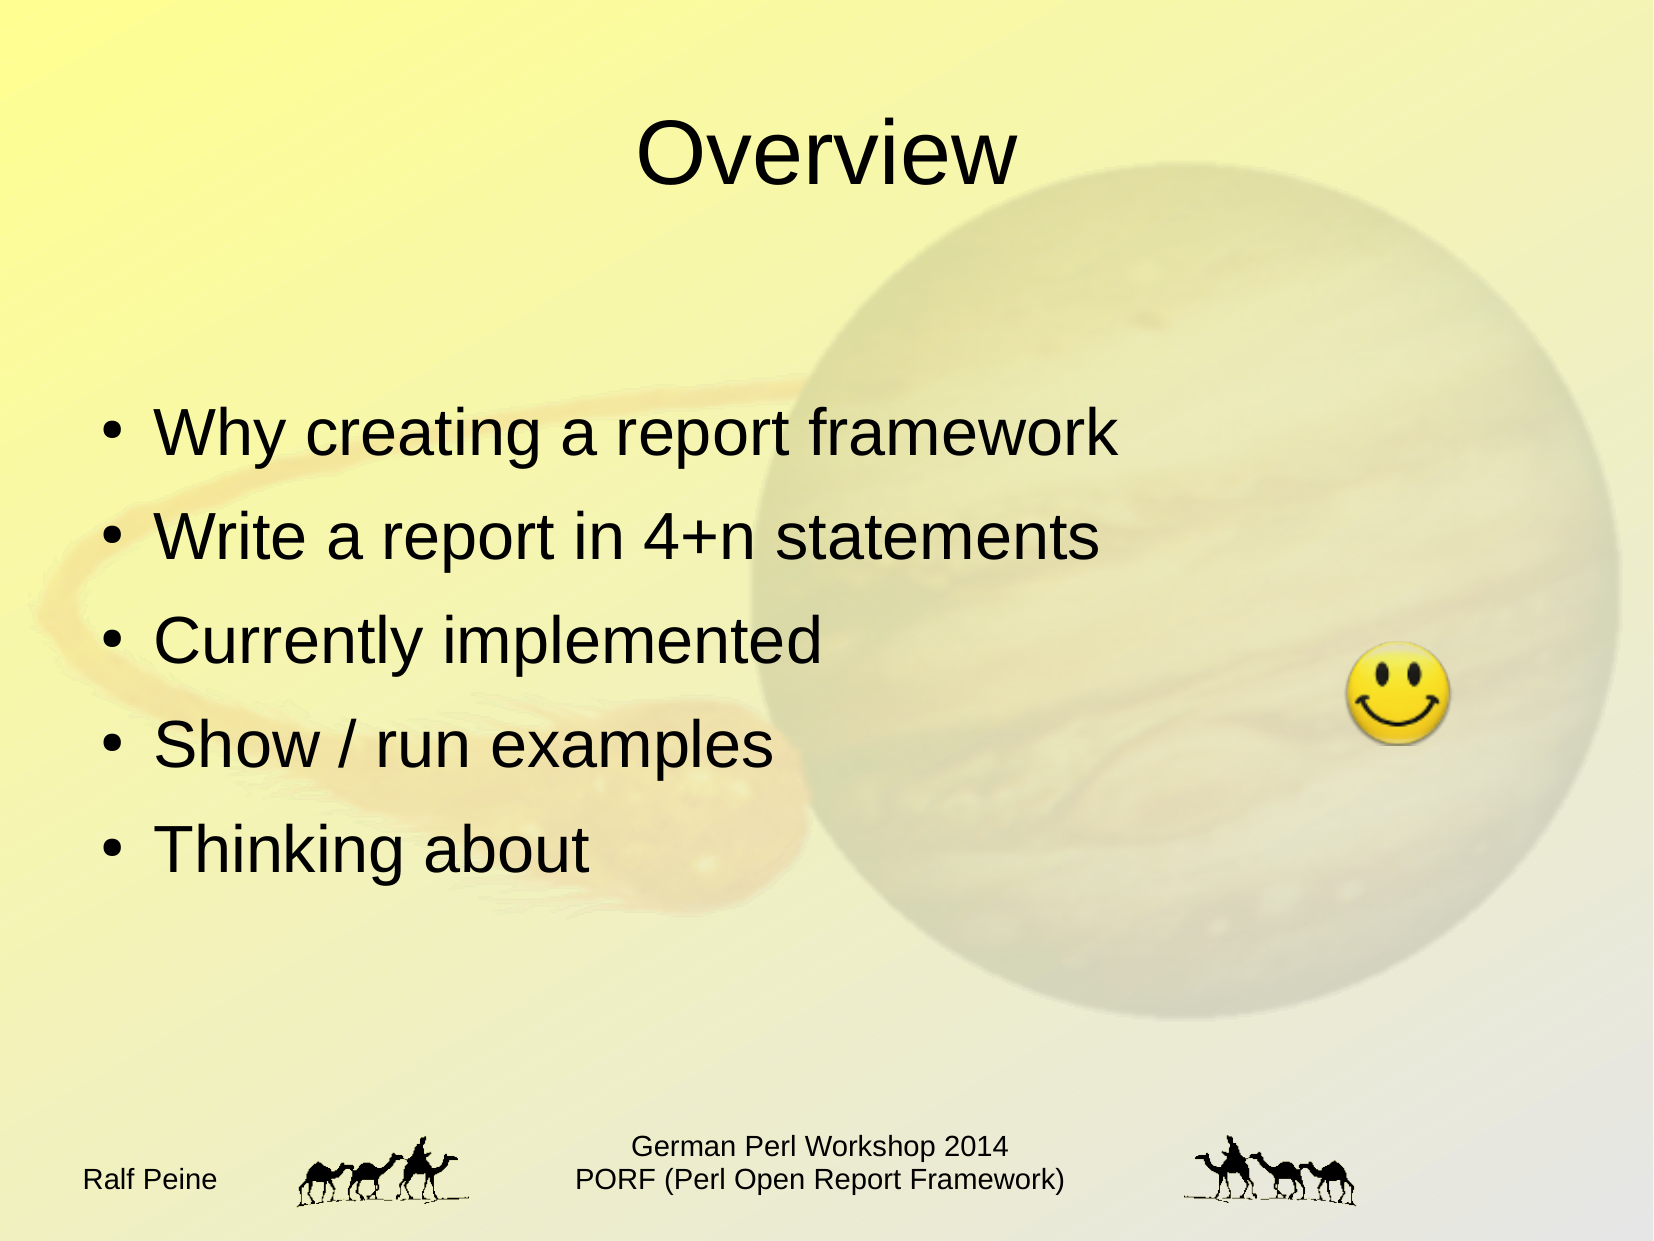

# Overview
Why creating a report framework
Write a report in 4+n statements
Currently implemented
Show / run examples
Thinking about